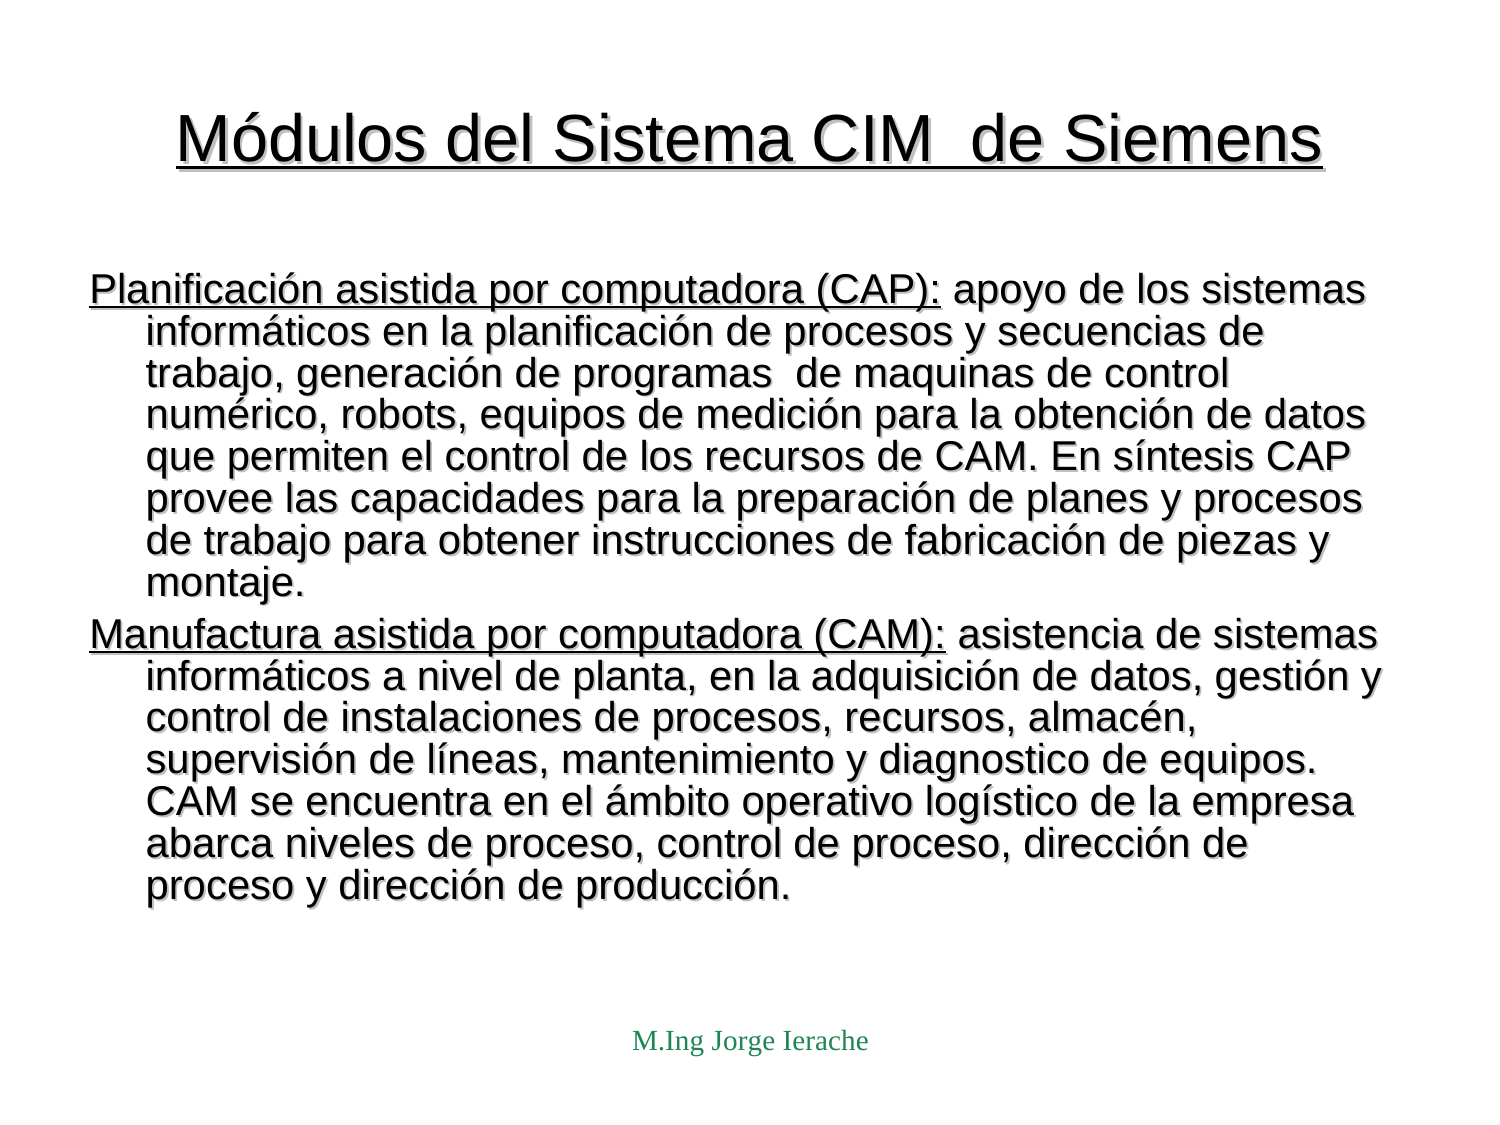

# Módulos del Sistema CIM de Siemens
Planificación asistida por computadora (CAP): apoyo de los sistemas informáticos en la planificación de procesos y secuencias de trabajo, generación de programas de maquinas de control numérico, robots, equipos de medición para la obtención de datos que permiten el control de los recursos de CAM. En síntesis CAP provee las capacidades para la preparación de planes y procesos de trabajo para obtener instrucciones de fabricación de piezas y montaje.
Manufactura asistida por computadora (CAM): asistencia de sistemas informáticos a nivel de planta, en la adquisición de datos, gestión y control de instalaciones de procesos, recursos, almacén, supervisión de líneas, mantenimiento y diagnostico de equipos. CAM se encuentra en el ámbito operativo logístico de la empresa abarca niveles de proceso, control de proceso, dirección de proceso y dirección de producción.
M.Ing Jorge Ierache